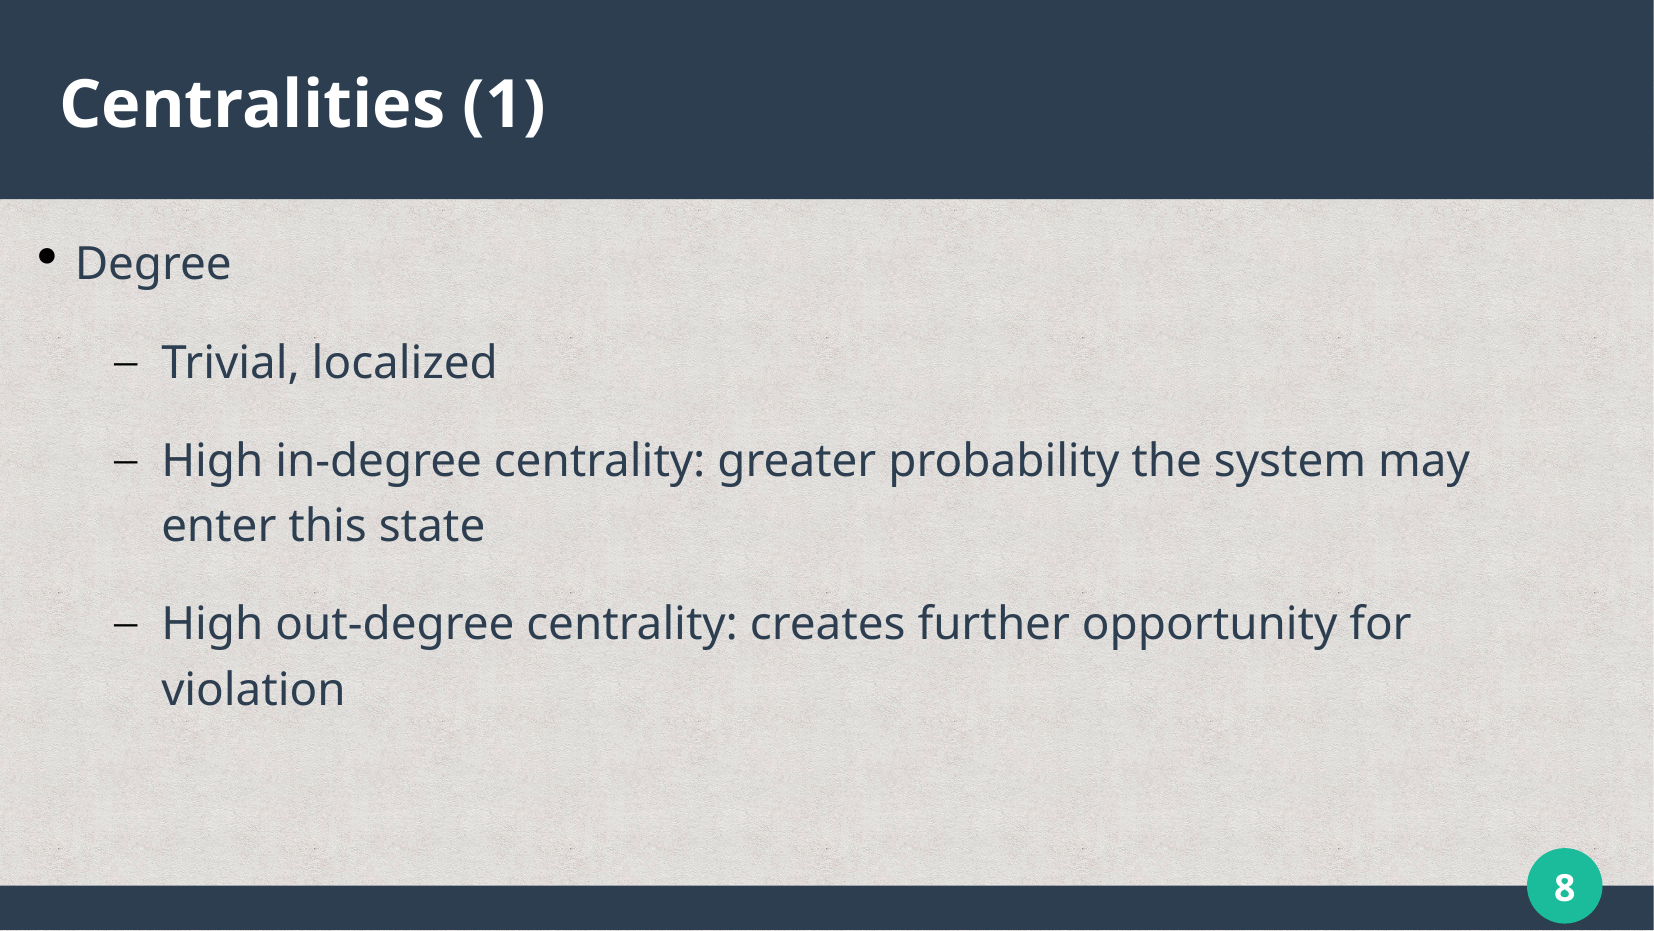

# Centralities (1)
Degree
Trivial, localized
High in-degree centrality: greater probability the system may enter this state
High out-degree centrality: creates further opportunity for violation